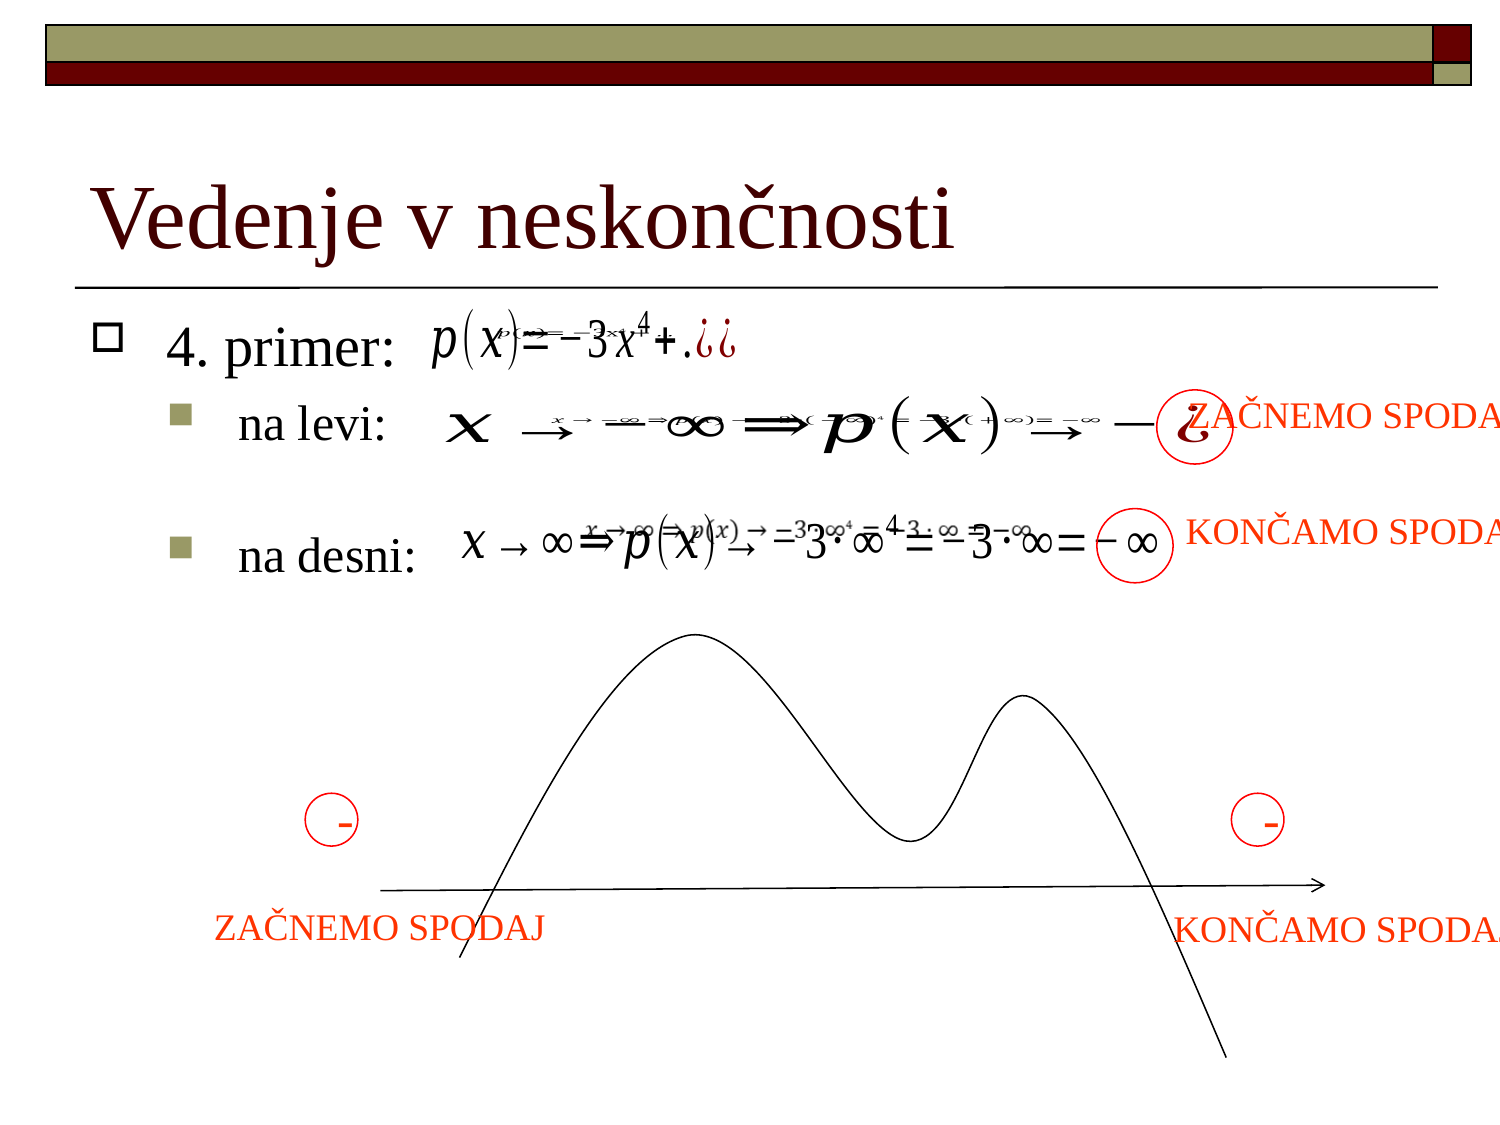

# Vedenje v neskončnosti
4. primer:
na levi:
na desni:
ZAČNEMO SPODAJ
KONČAMO SPODAJ
 -
 -
ZAČNEMO SPODAJ
KONČAMO SPODAJ